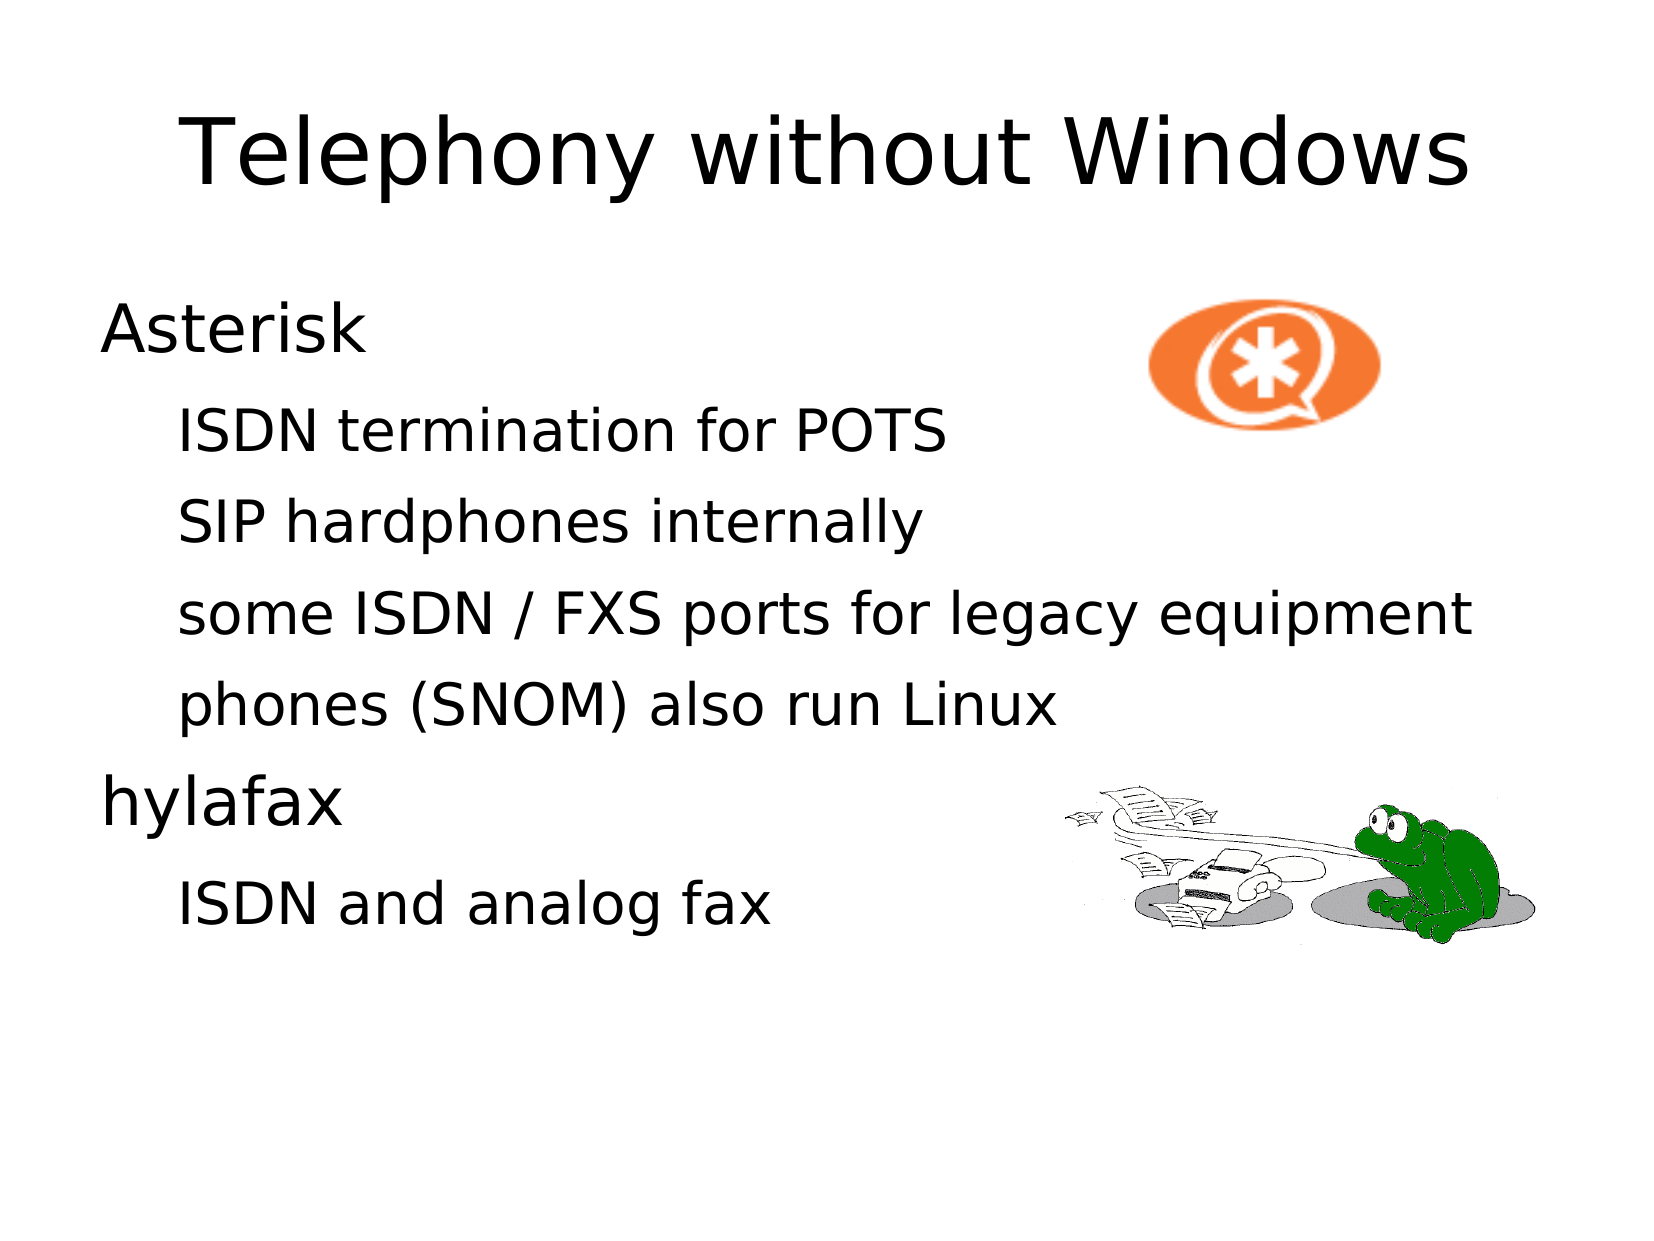

# Telephony without Windows
Asterisk
ISDN termination for POTS
SIP hardphones internally
some ISDN / FXS ports for legacy equipment
phones (SNOM) also run Linux
hylafax
ISDN and analog fax